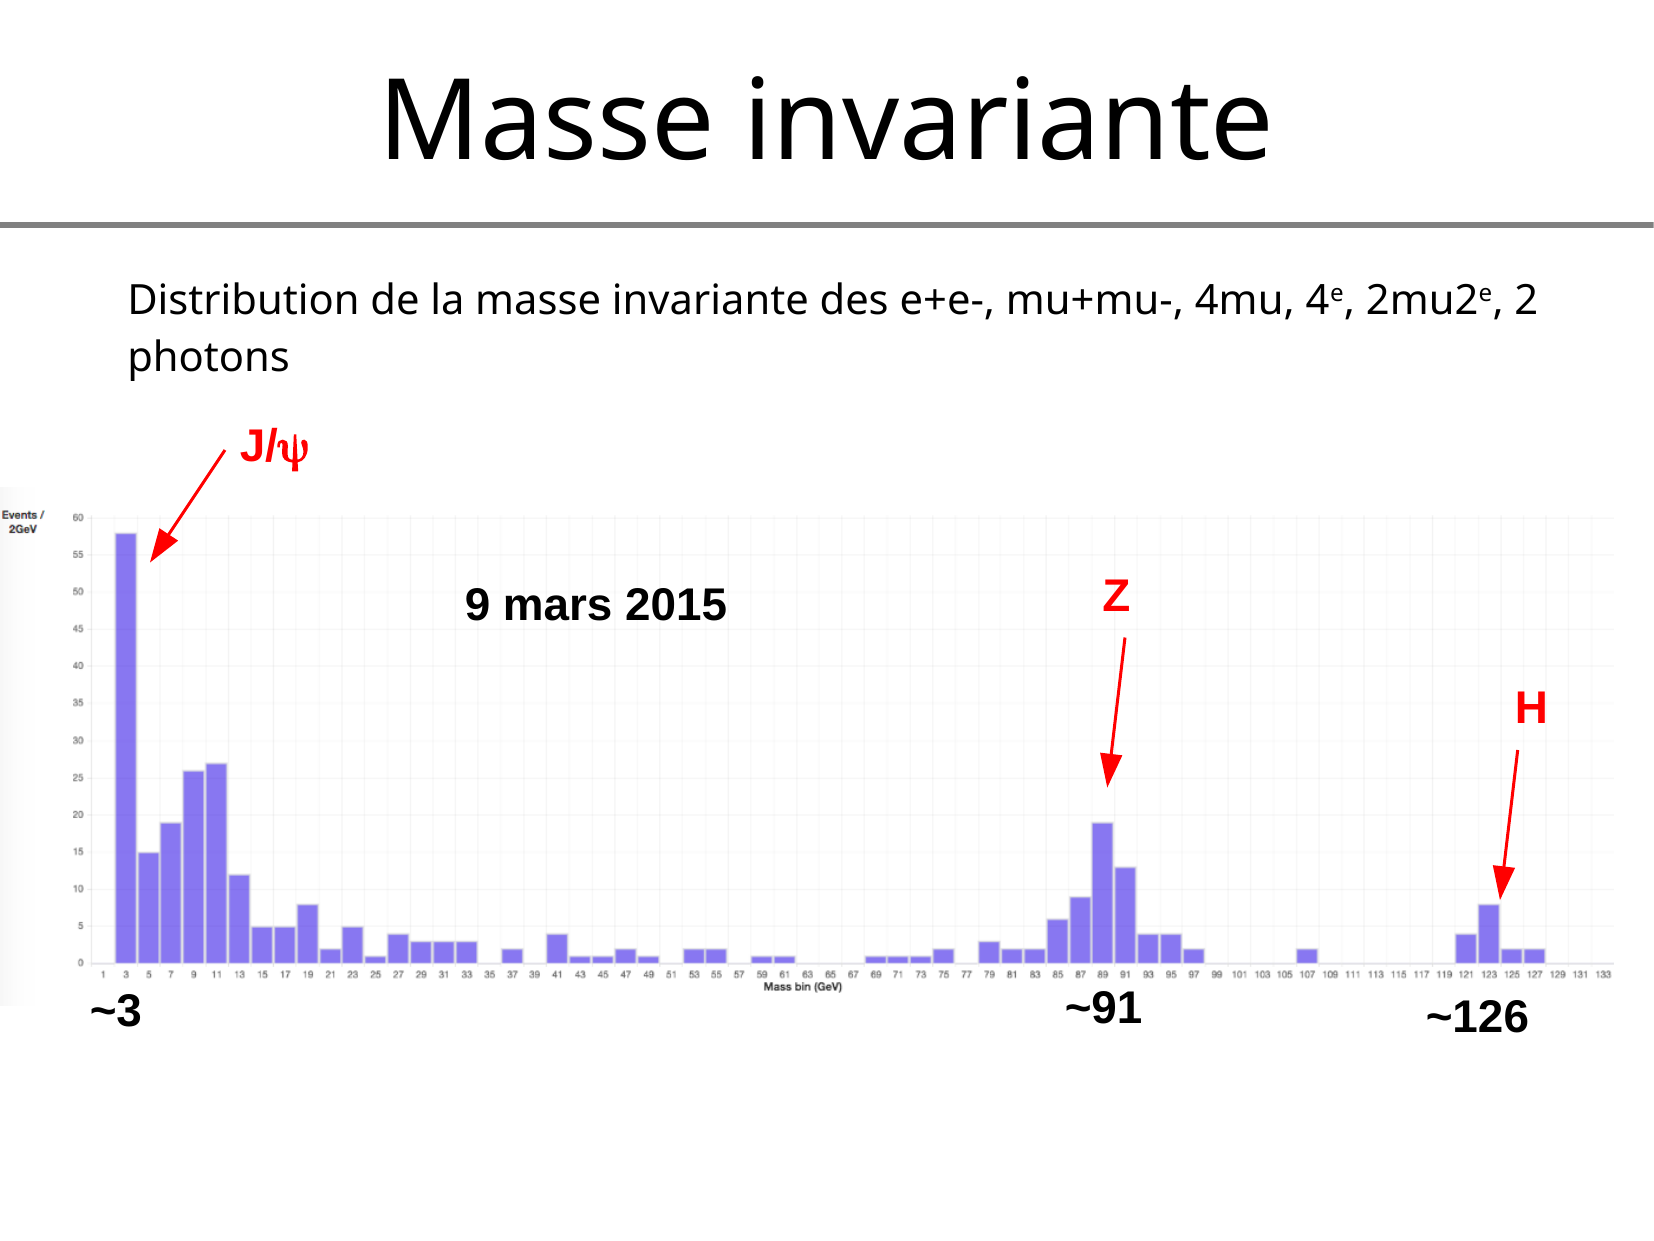

Masse invariante
Distribution de la masse invariante des e+e-, mu+mu-, 4mu, 4e, 2mu2e, 2 photons
J/ψ
Z
9 mars 2015
H
~91
~3
~126